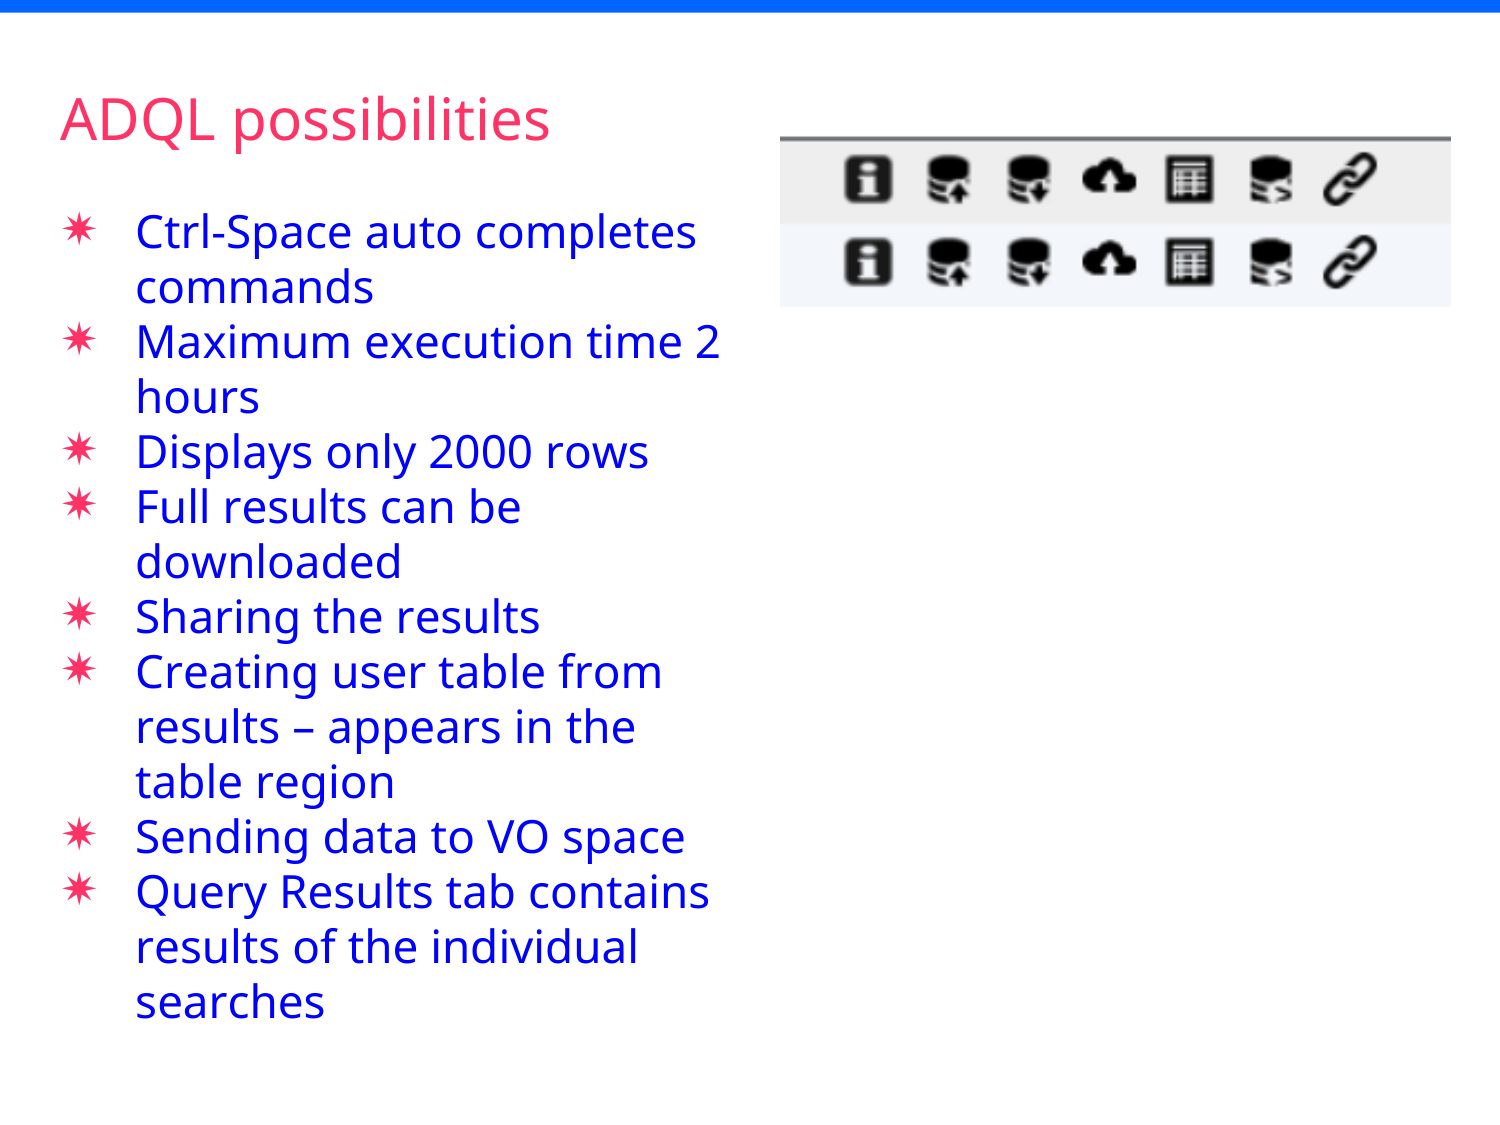

ADQL possibilities
Ctrl-Space auto completes commands
Maximum execution time 2 hours
Displays only 2000 rows
Full results can be downloaded
Sharing the results
Creating user table from results – appears in the table region
Sending data to VO space
Query Results tab contains results of the individual searches
17